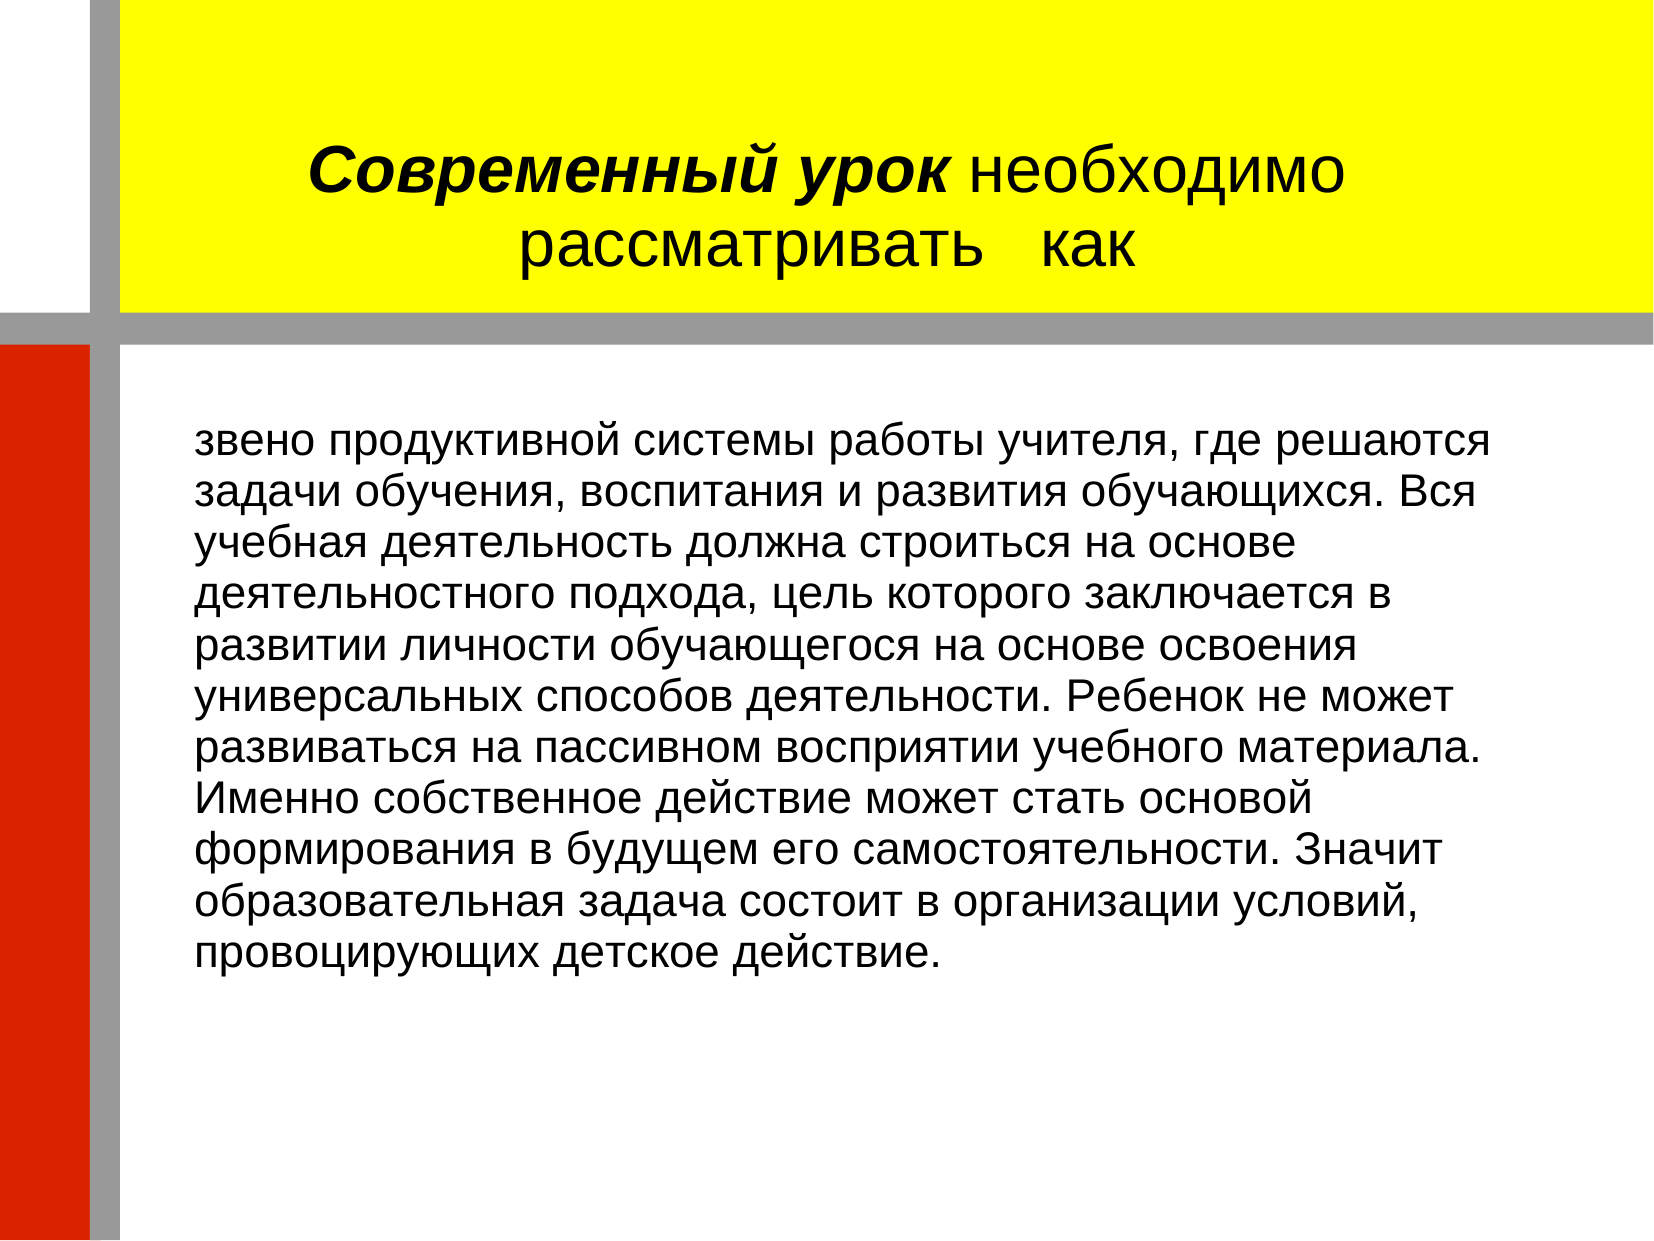

# Современный урок необходимо рассматривать как
звено продуктивной системы работы учителя, где решаются задачи обучения, воспитания и развития обучающихся. Вся учебная деятельность должна строиться на основе деятельностного подхода, цель которого заключается в развитии личности обучающегося на основе освоения универсальных способов деятельности. Ребенок не может развиваться на пассивном восприятии учебного материала. Именно собственное действие может стать основой формирования в будущем его самостоятельности. Значит образовательная задача состоит в организации условий, провоцирующих детское действие.